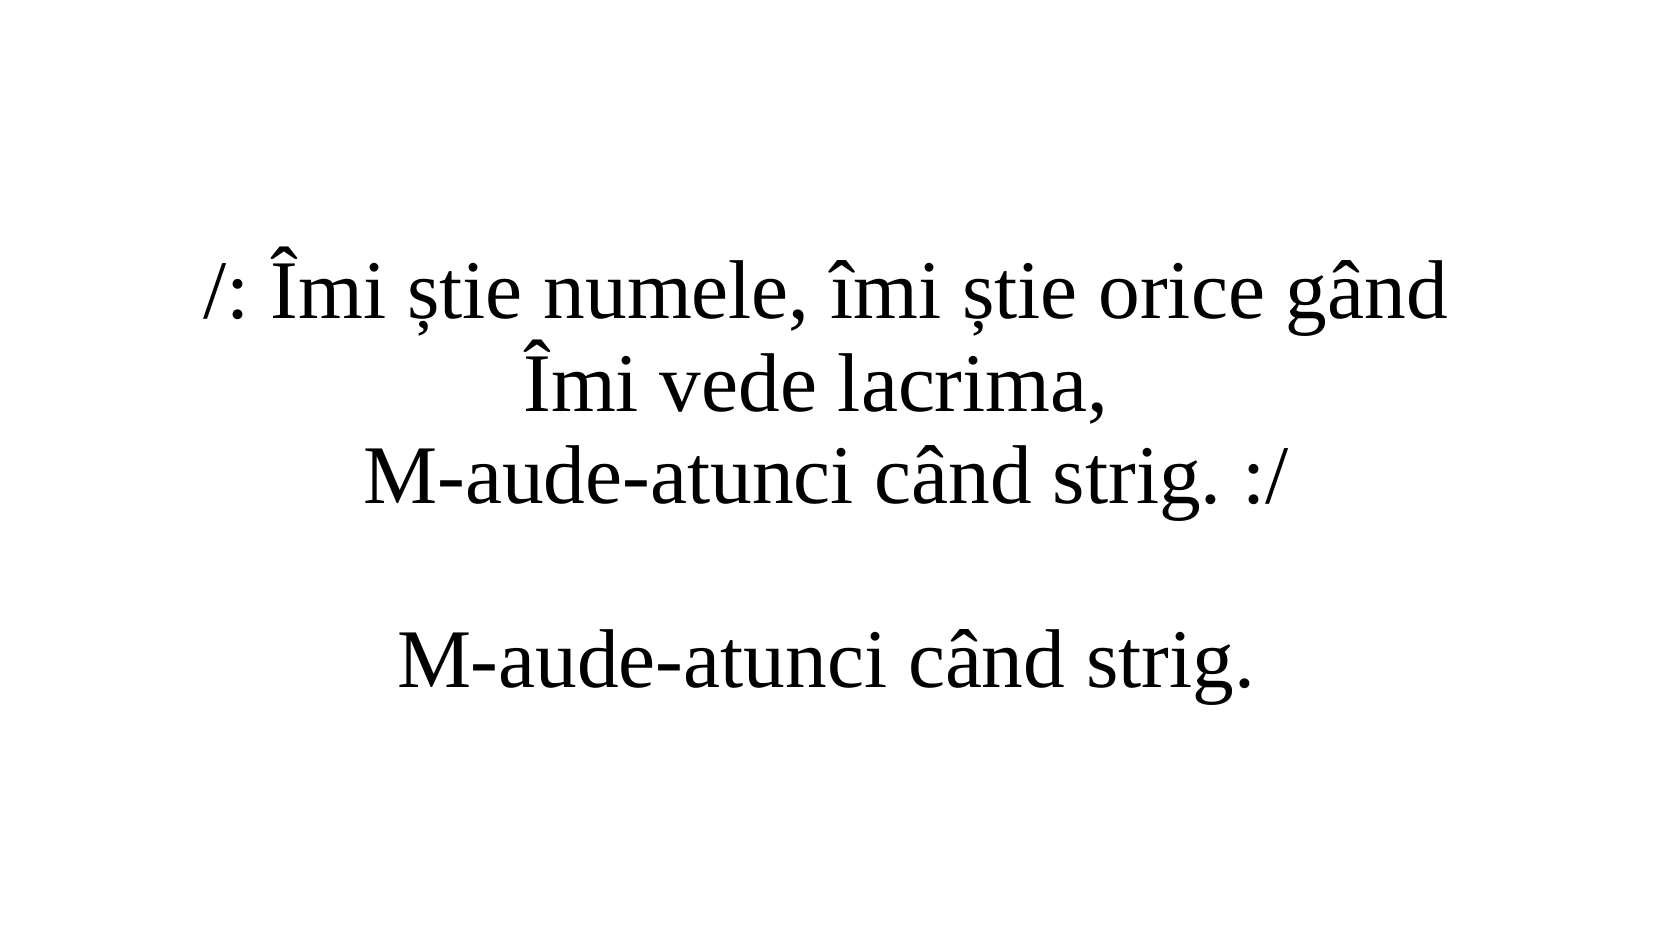

# /: Îmi știe numele, îmi știe orice gând
Îmi vede lacrima,
M-aude-atunci când strig. :/
M-aude-atunci când strig.